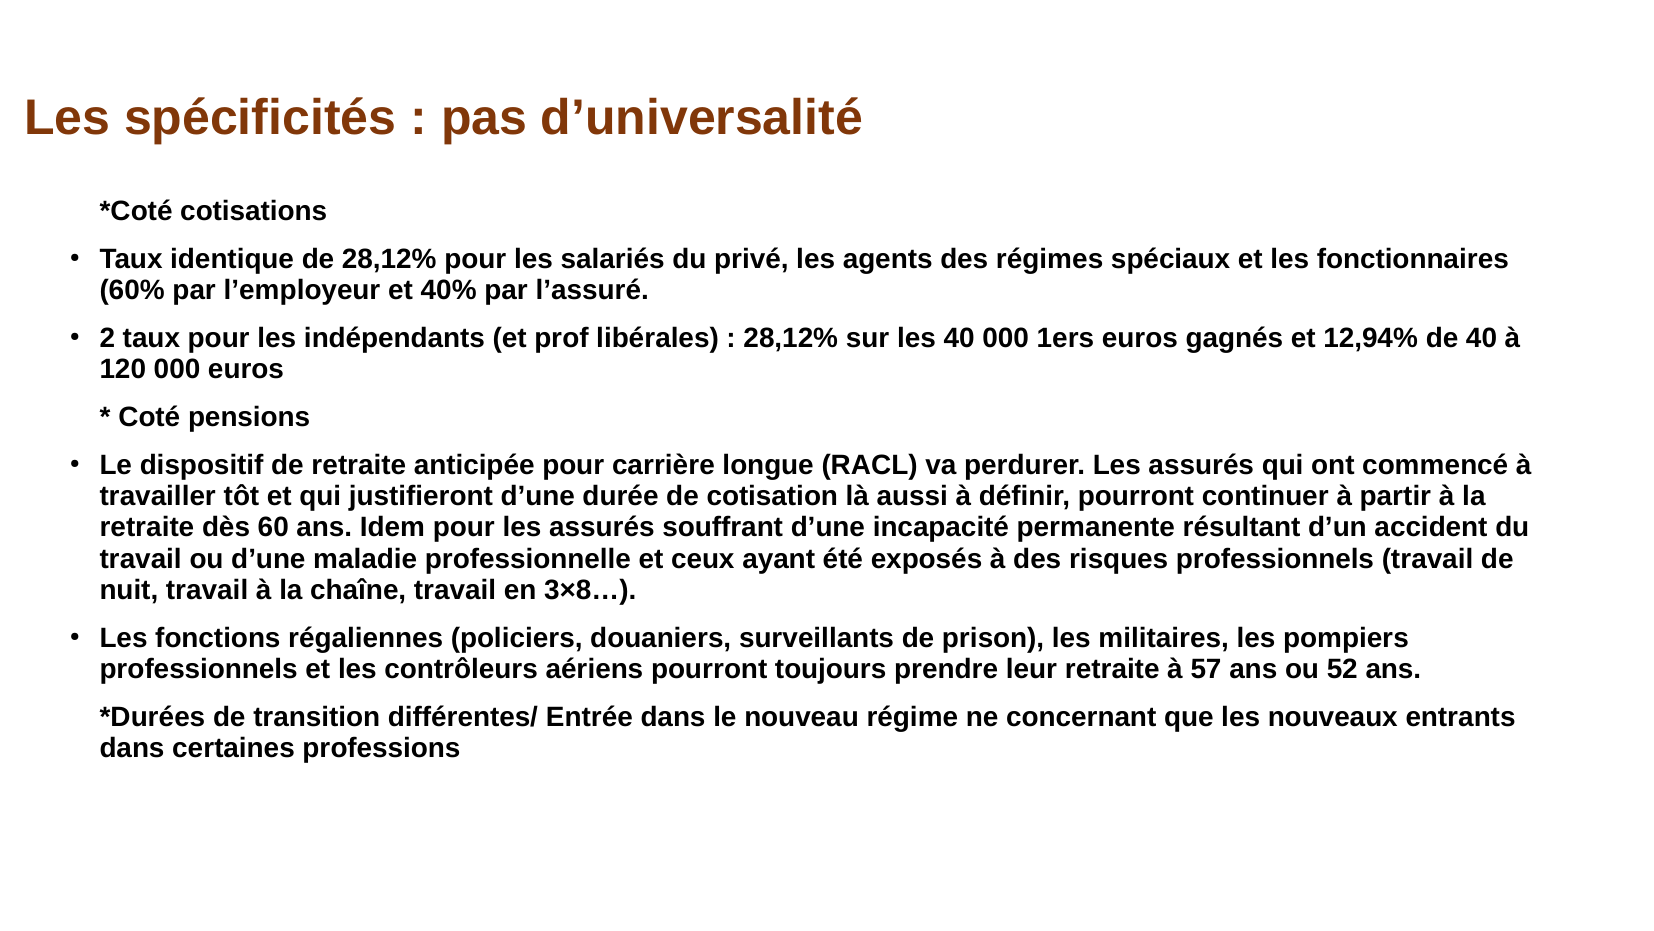

# Les spécificités : pas d’universalité
*Coté cotisations
Taux identique de 28,12% pour les salariés du privé, les agents des régimes spéciaux et les fonctionnaires (60% par l’employeur et 40% par l’assuré.
2 taux pour les indépendants (et prof libérales) : 28,12% sur les 40 000 1ers euros gagnés et 12,94% de 40 à 120 000 euros
* Coté pensions
Le dispositif de retraite anticipée pour carrière longue (RACL) va perdurer. Les assurés qui ont commencé à travailler tôt et qui justifieront d’une durée de cotisation là aussi à définir, pourront continuer à partir à la retraite dès 60 ans. Idem pour les assurés souffrant d’une incapacité permanente résultant d’un accident du travail ou d’une maladie professionnelle et ceux ayant été exposés à des risques professionnels (travail de nuit, travail à la chaîne, travail en 3×8…).
Les fonctions régaliennes (policiers, douaniers, surveillants de prison), les militaires, les pompiers professionnels et les contrôleurs aériens pourront toujours prendre leur retraite à 57 ans ou 52 ans.
*Durées de transition différentes/ Entrée dans le nouveau régime ne concernant que les nouveaux entrants dans certaines professions